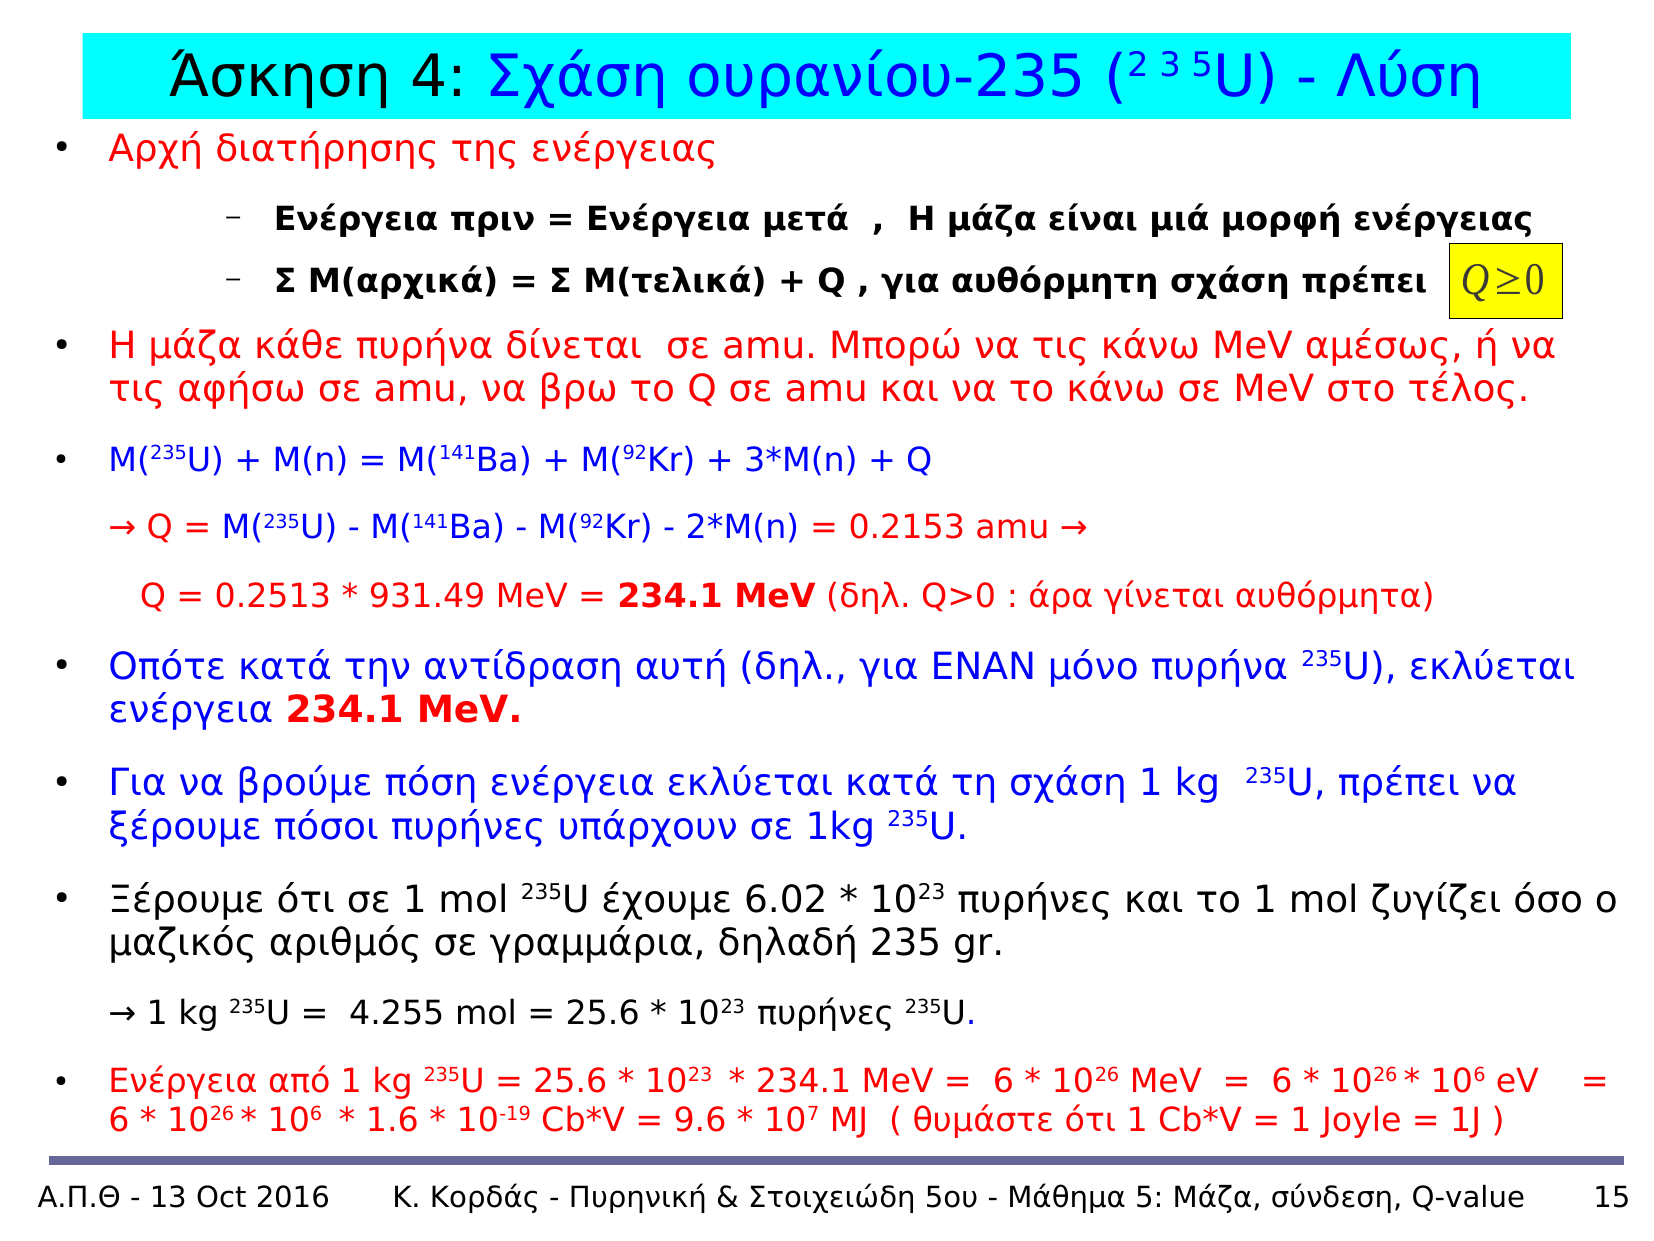

# Άσκηση 4: Σχάση ουρανίου-235 (2 3 5U) - Λύση
Αρχή διατήρησης της ενέργειας
Ενέργεια πριν = Ενέργεια μετά , Η μάζα είναι μιά μορφή ενέργειας
Σ Μ(αρχικά) = Σ Μ(τελικά) + Q , για αυθόρμητη σχάση πρέπει
Η μάζα κάθε πυρήνα δίνεται σε amu. Mπορώ να τις κάνω MeV αμέσως, ή να τις αφήσω σε amu, να βρω το Q σε amu και να το κάνω σε MeV στο τέλος.
Μ(235U) + M(n) = Μ(141Ba) + M(92Kr) + 3*M(n) + Q
→ Q = Μ(235U) - Μ(141Ba) - M(92Kr) - 2*M(n) = 0.2153 amu →
 Q = 0.2513 * 931.49 MeV = 234.1 MeV (δηλ. Q>0 : άρα γίνεται αυθόρμητα)
Οπότε κατά την αντίδραση αυτή (δηλ., για ΕΝΑΝ μόνο πυρήνα 235U), εκλύεται ενέργεια 234.1 MeV.
Για να βρούμε πόση ενέργεια εκλύεται κατά τη σχάση 1 kg 235U, πρέπει να ξέρουμε πόσοι πυρήνες υπάρχουν σε 1kg 235U.
Ξέρoυμε ότι σε 1 mol 235U έχουμε 6.02 * 1023 πυρήνες και το 1 mol ζυγίζει όσο ο μαζικός αριθμός σε γραμμάρια, δηλαδή 235 gr.
→ 1 kg 235U = 4.255 mol = 25.6 * 1023 πυρήνες 235U.
Ενέργεια από 1 kg 235U = 25.6 * 1023 * 234.1 MeV = 6 * 1026 MeV = 6 * 1026 * 106 eV = 6 * 1026 * 106 * 1.6 * 10-19 Cb*V = 9.6 * 107 MJ ( θυμάστε ότι 1 Cb*V = 1 Joyle = 1J )
Α.Π.Θ - 13 Oct 2016
Κ. Κορδάς - Πυρηνική & Στοιχειώδη 5ου - Μάθημα 5: Mάζα, σύνδεση, Q-value
15